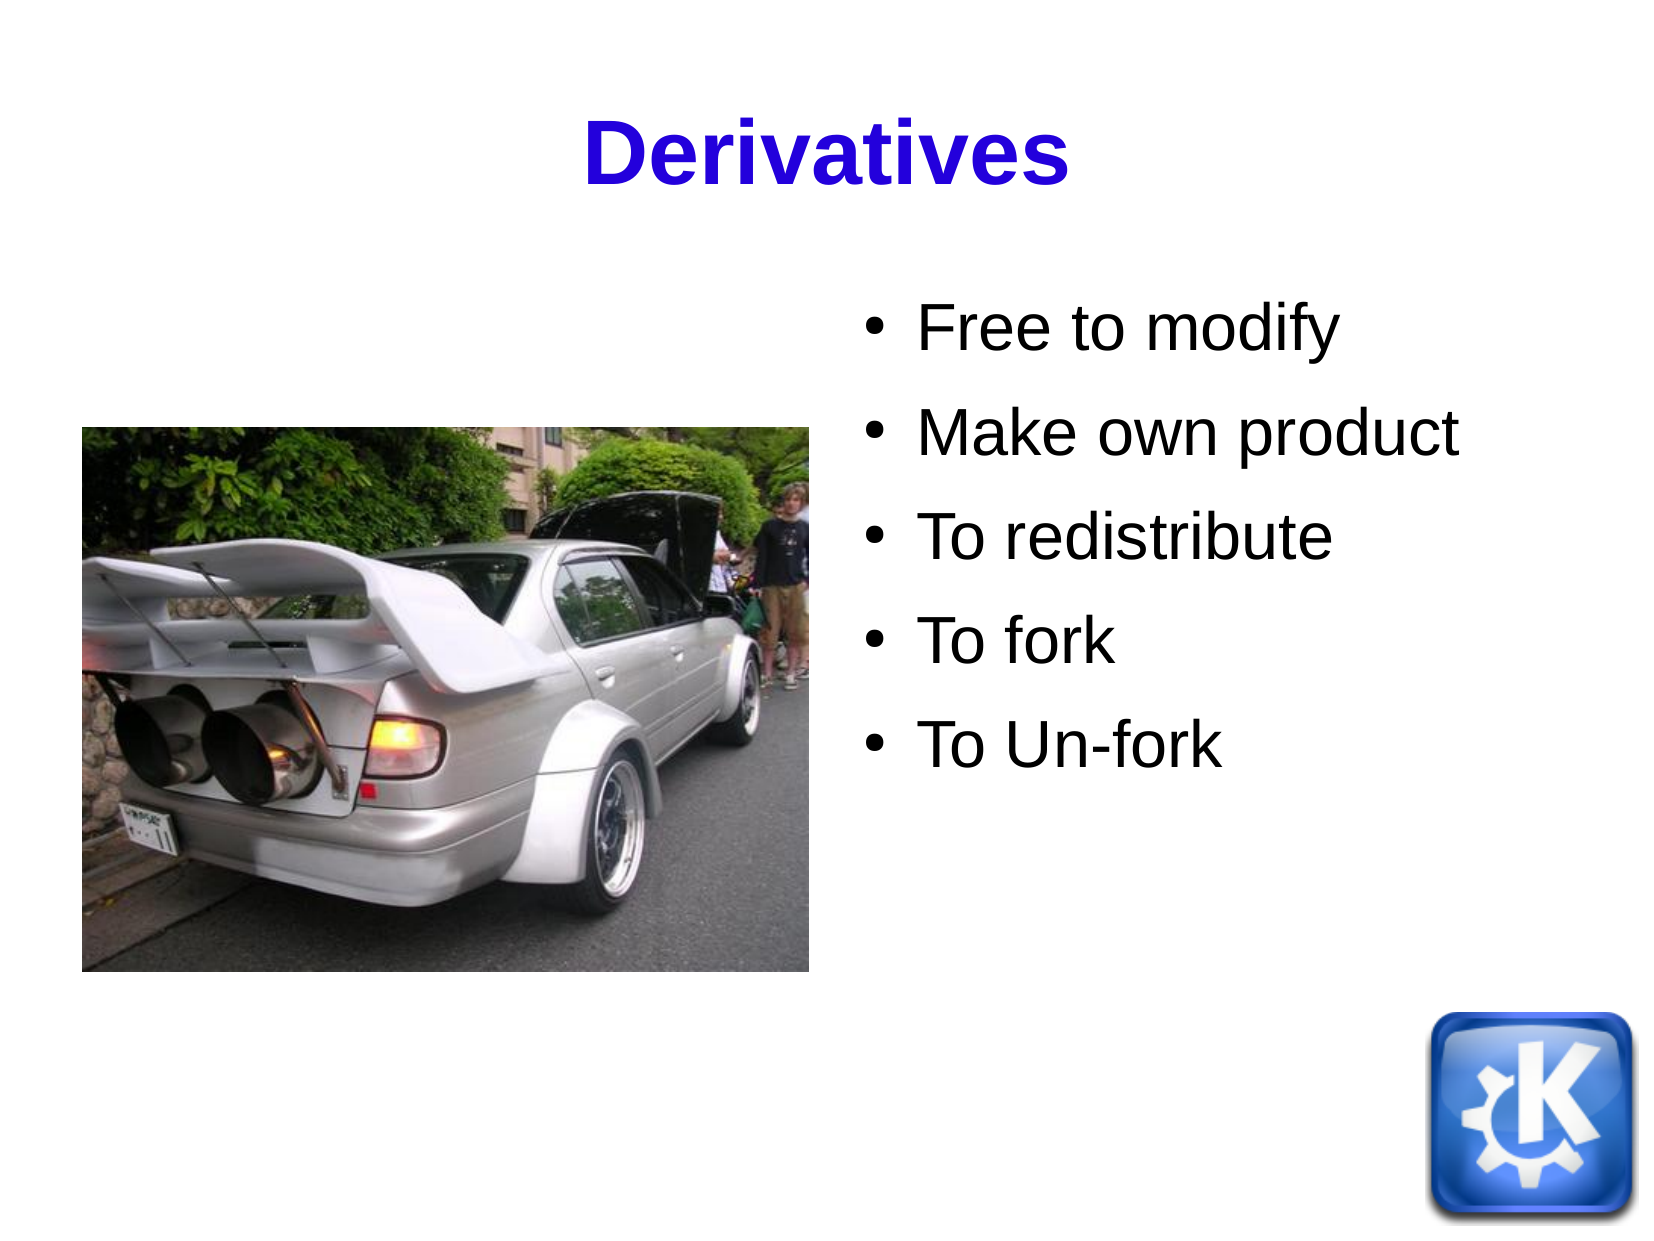

# Derivatives
Free to modify
Make own product
To redistribute
To fork
To Un-fork